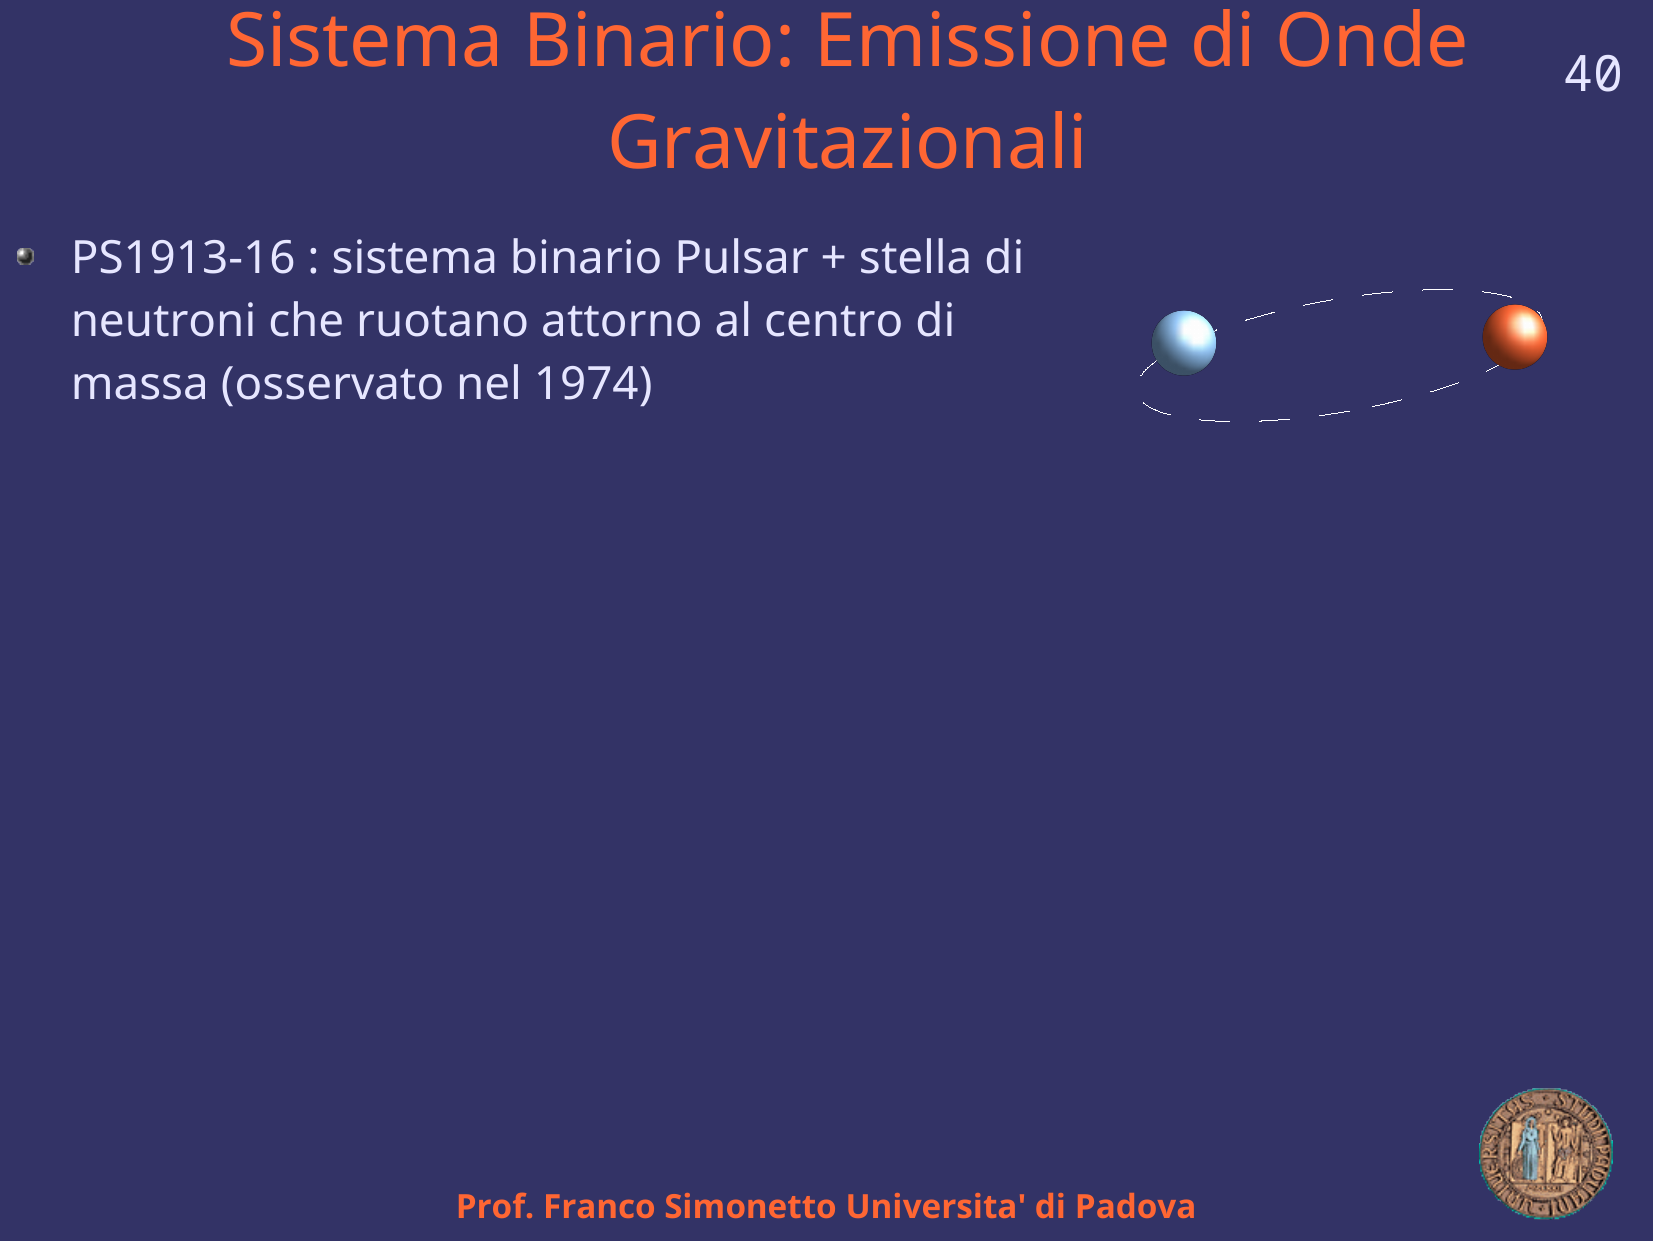

# Sistema Binario: Emissione di Onde Gravitazionali
40
PS1913-16 : sistema binario Pulsar + stella di neutroni che ruotano attorno al centro di massa (osservato nel 1974)